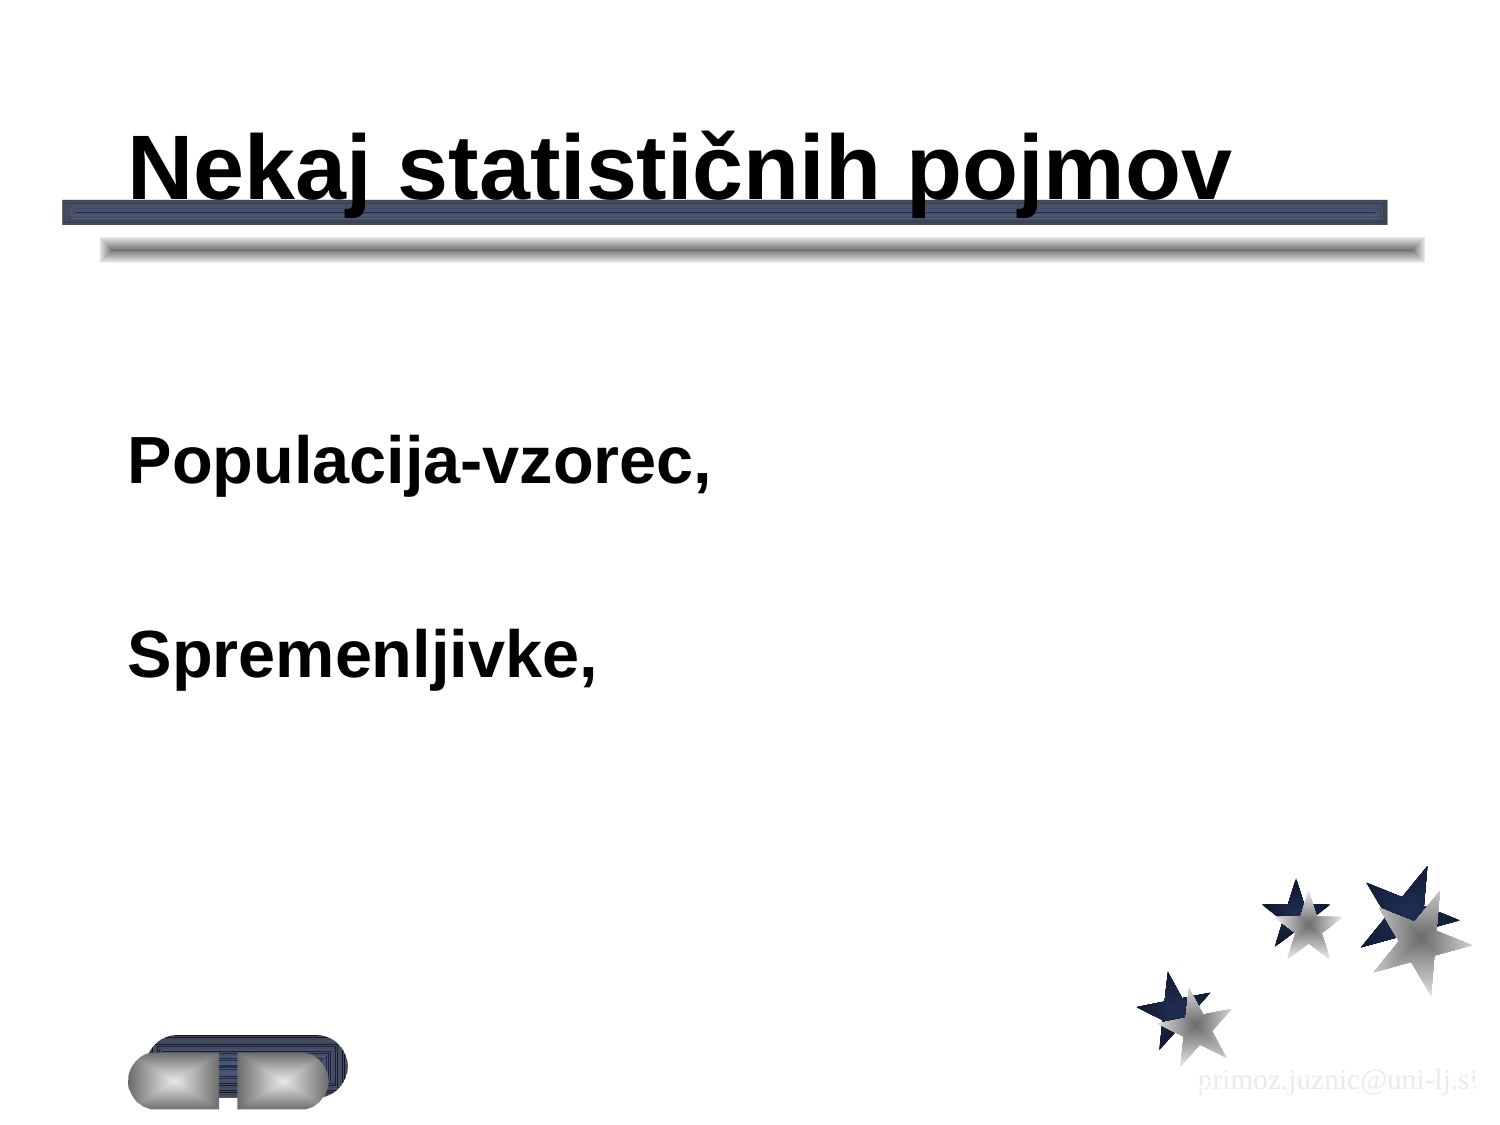

# Nekaj statističnih pojmov
Populacija-vzorec,
Spremenljivke,
Primoz Juznic, BINK, FF, Univerza v Ljubljani